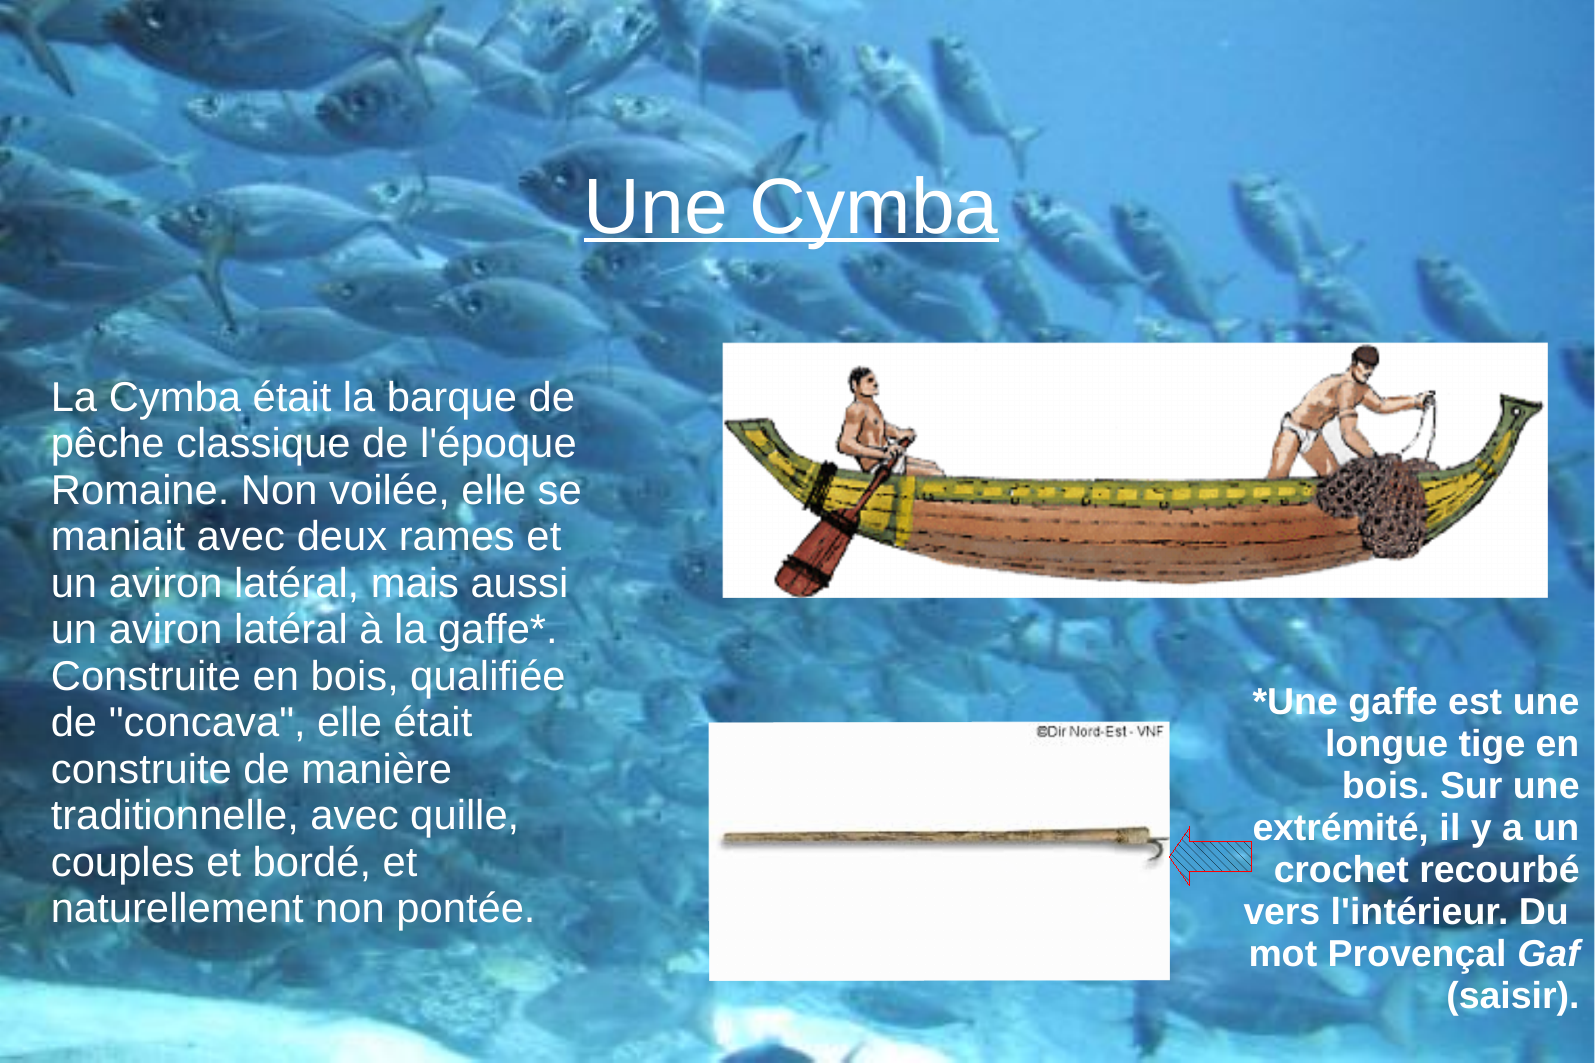

# Une Cymba
La Cymba était la barque de pêche classique de l'époque Romaine. Non voilée, elle se maniait avec deux rames et un aviron latéral, mais aussi un aviron latéral à la gaffe*. Construite en bois, qualifiée de "concava", elle était construite de manière traditionnelle, avec quille, couples et bordé, et naturellement non pontée.
*Une gaffe est une longue tige en bois. Sur une extrémité, il y a un crochet recourbé vers l'intérieur. Du mot Provençal Gaf (saisir).